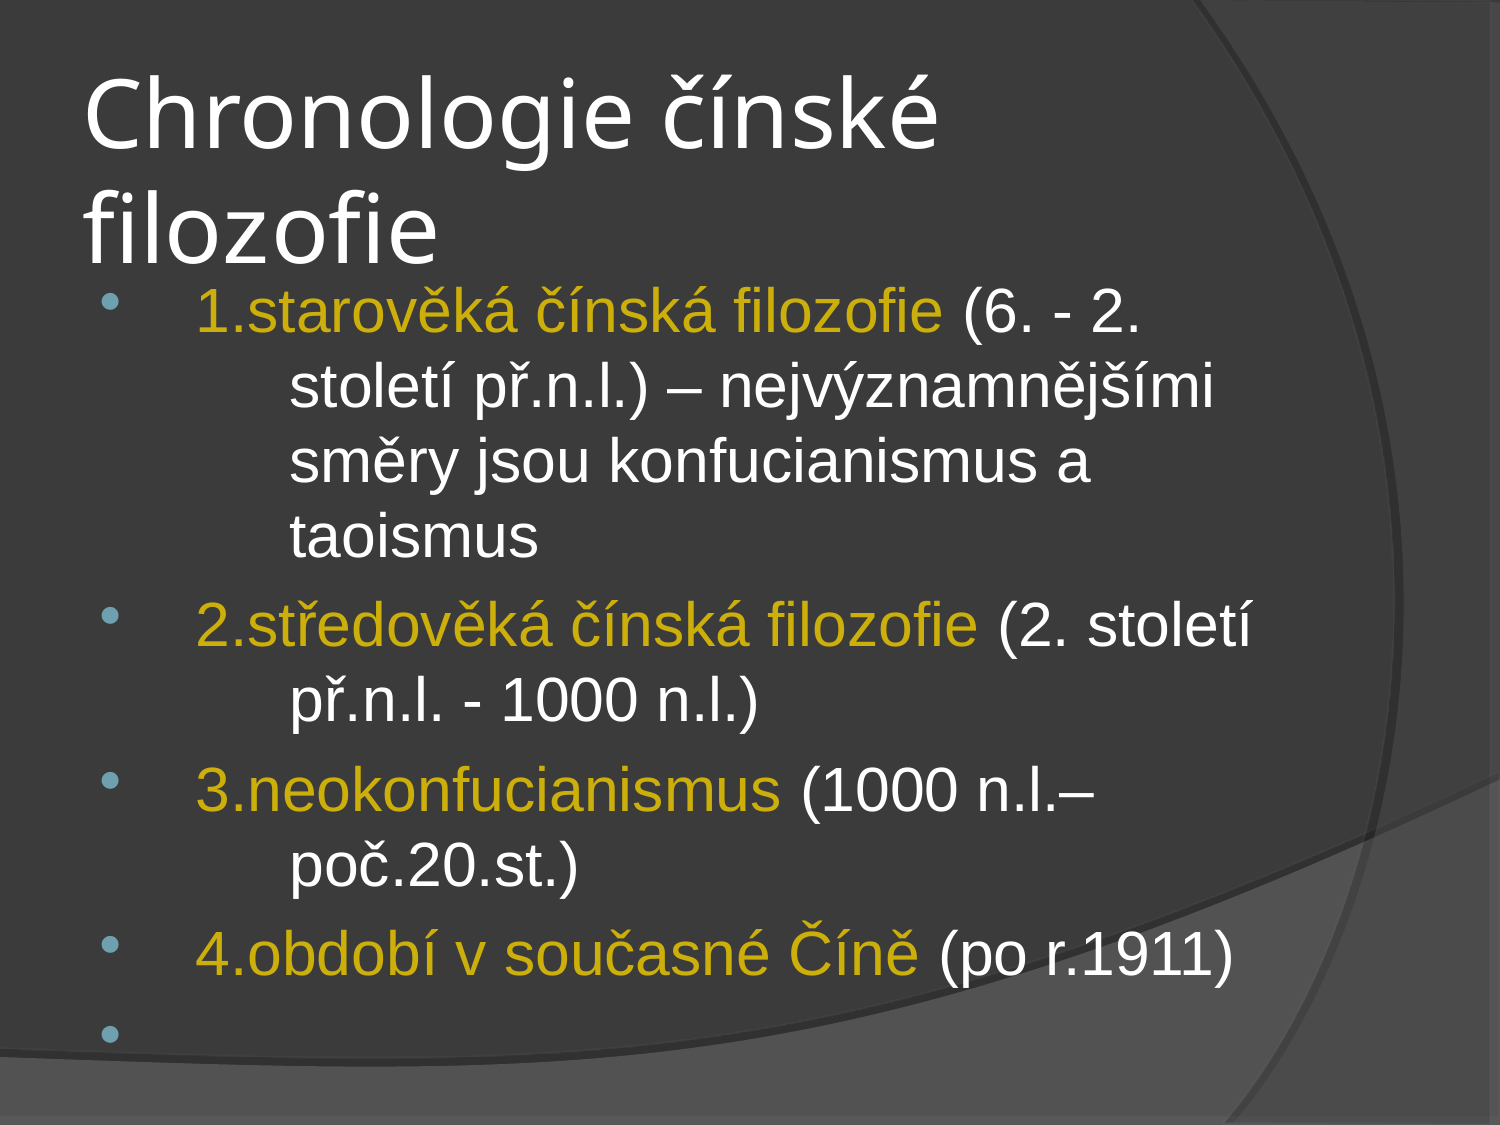

# Chronologie čínské filozofie
1.starověká čínská filozofie (6. - 2. století př.n.l.) – nejvýznamnějšími směry jsou konfucianismus a taoismus
2.středověká čínská filozofie (2. století př.n.l. - 1000 n.l.)
3.neokonfucianismus (1000 n.l.– poč.20.st.)
4.období v současné Číně (po r.1911)